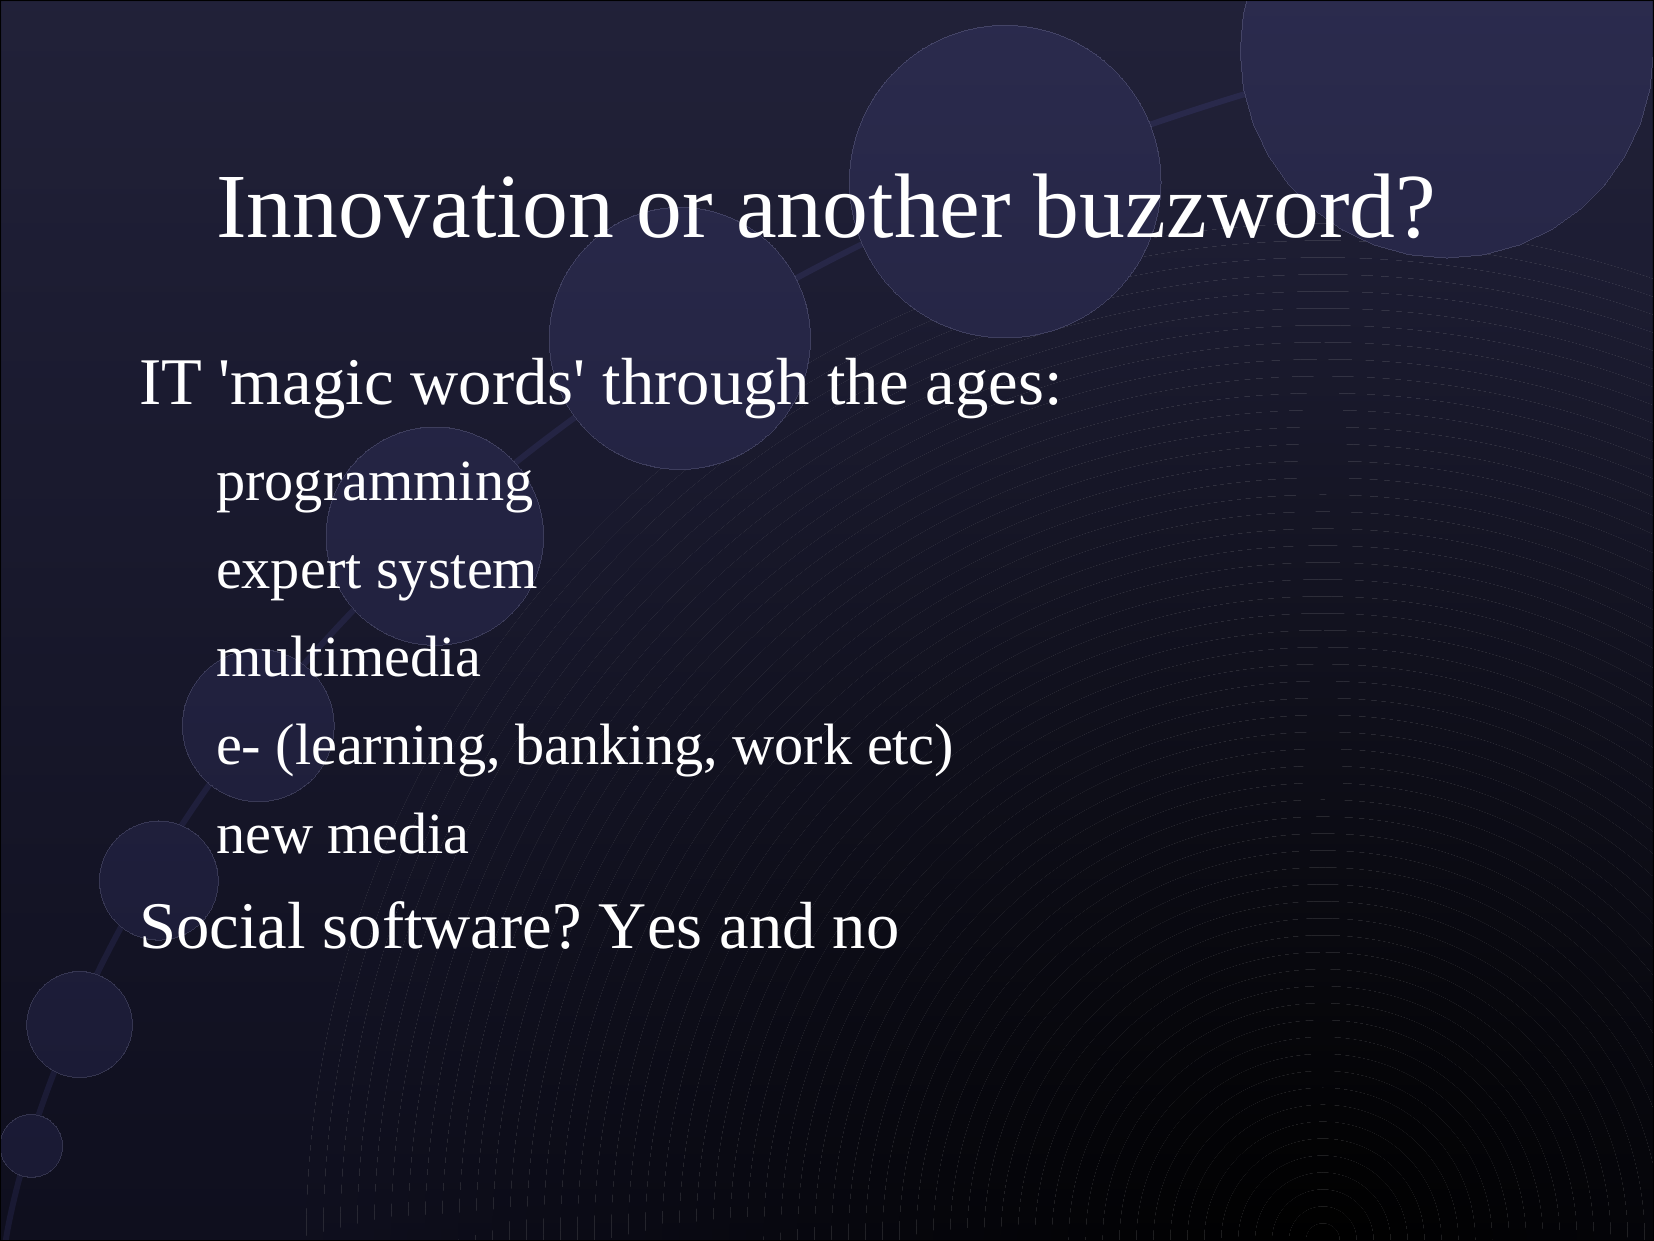

# Innovation or another buzzword?
IT 'magic words' through the ages:
programming
expert system
multimedia
e- (learning, banking, work etc)
new media
Social software? Yes and no